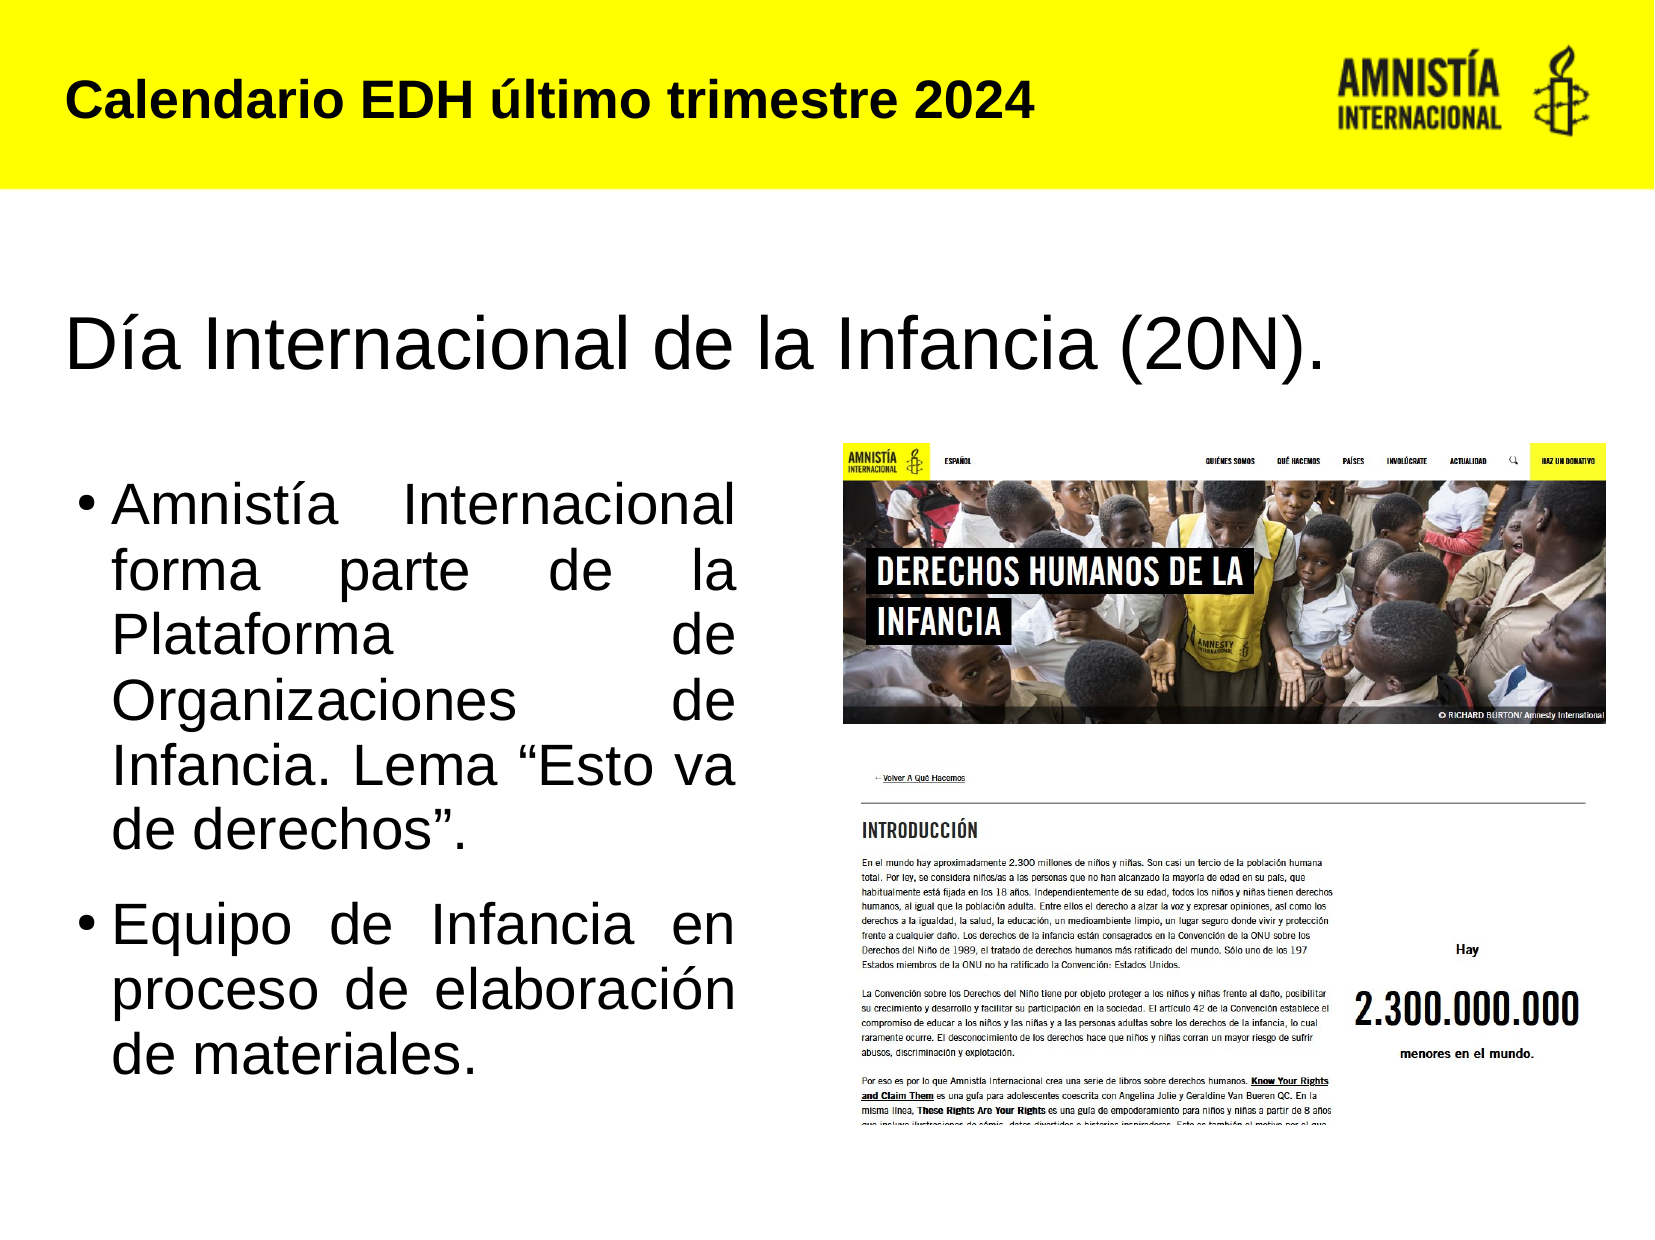

Calendario EDH último trimestre 2024
Día Internacional de la Infancia (20N).
# Amnistía Internacional forma parte de la Plataforma de Organizaciones de Infancia. Lema “Esto va de derechos”.
Equipo de Infancia en proceso de elaboración de materiales.